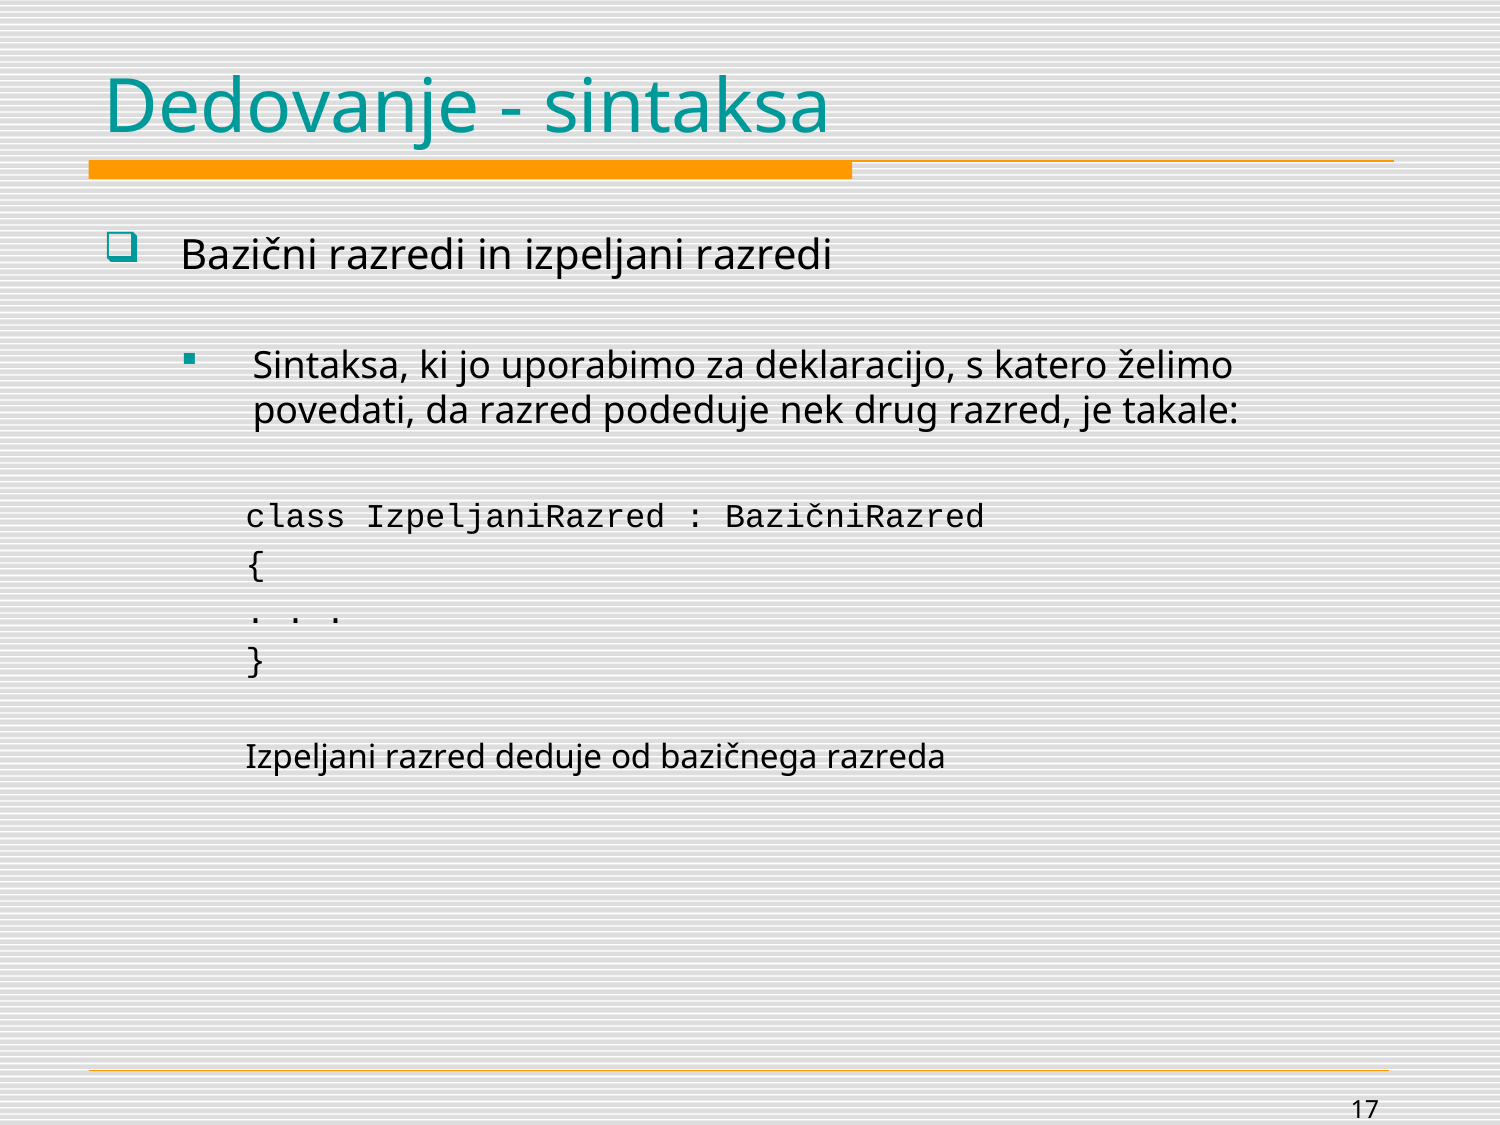

# Dedovanje - sintaksa
Bazični razredi in izpeljani razredi
Sintaksa, ki jo uporabimo za deklaracijo, s katero želimo povedati, da razred podeduje nek drug razred, je takale:
class IzpeljaniRazred : BazičniRazred
{
. . .
}
Izpeljani razred deduje od bazičnega razreda